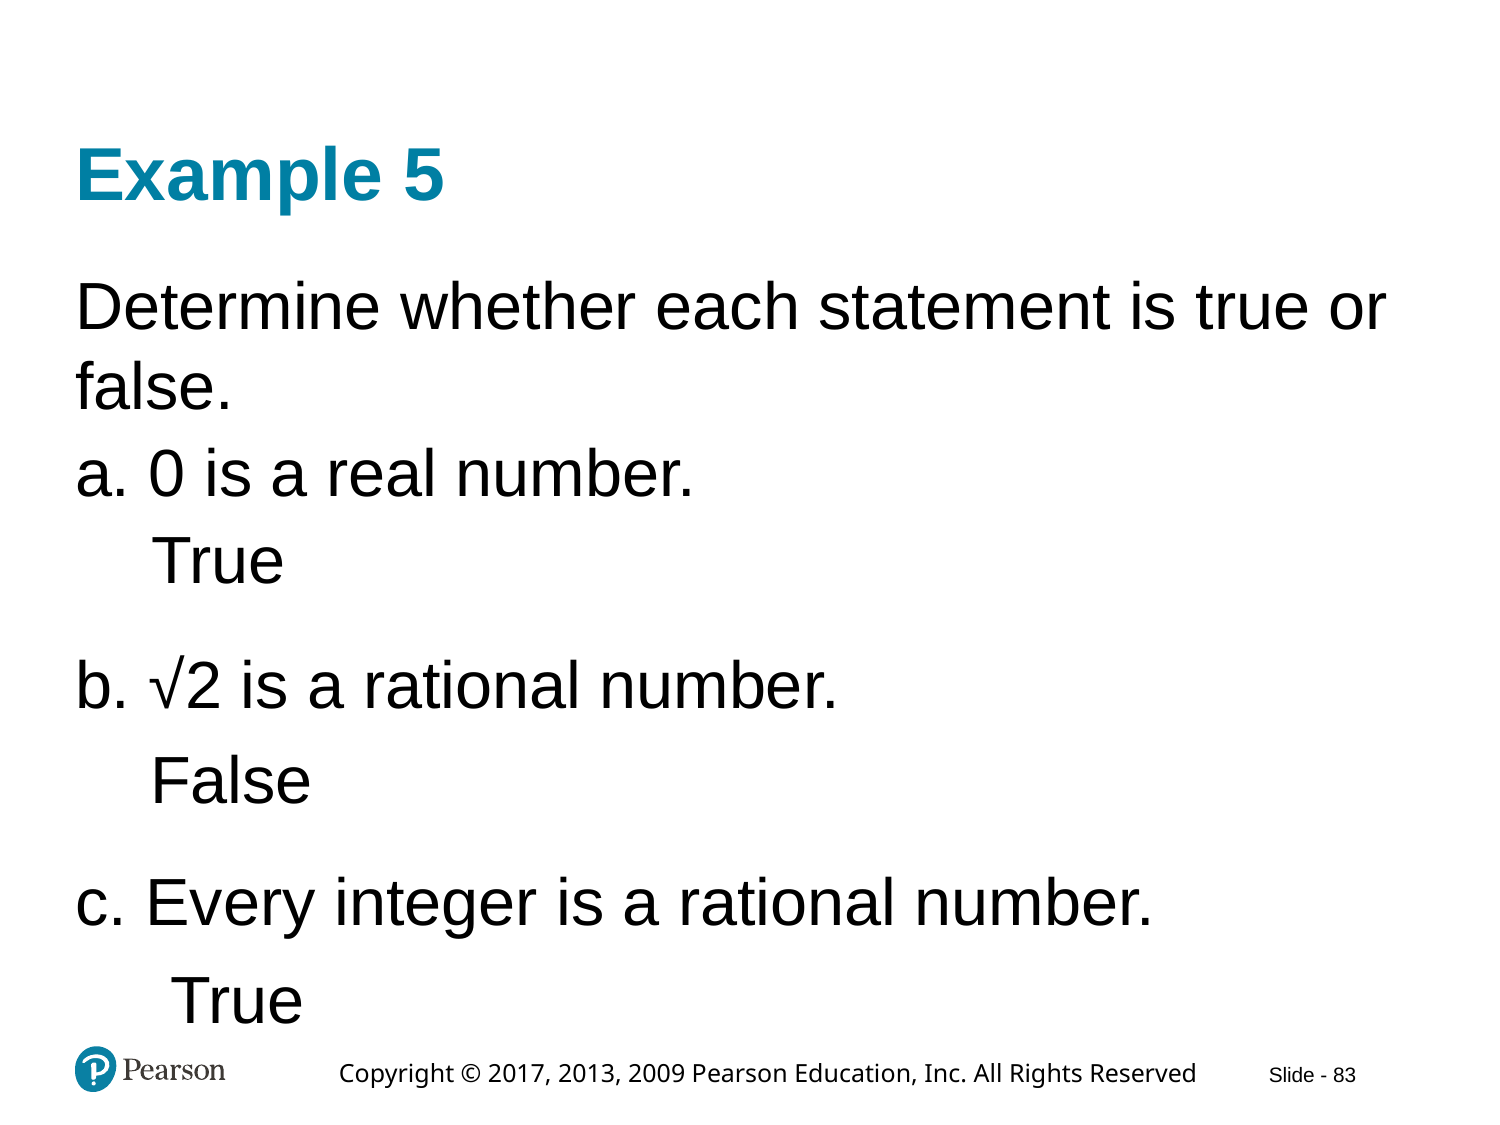

# Example 5
Determine whether each statement is true or false.
a. 0 is a real number.
True
b. √2 is a rational number.
False
c. Every integer is a rational number.
True